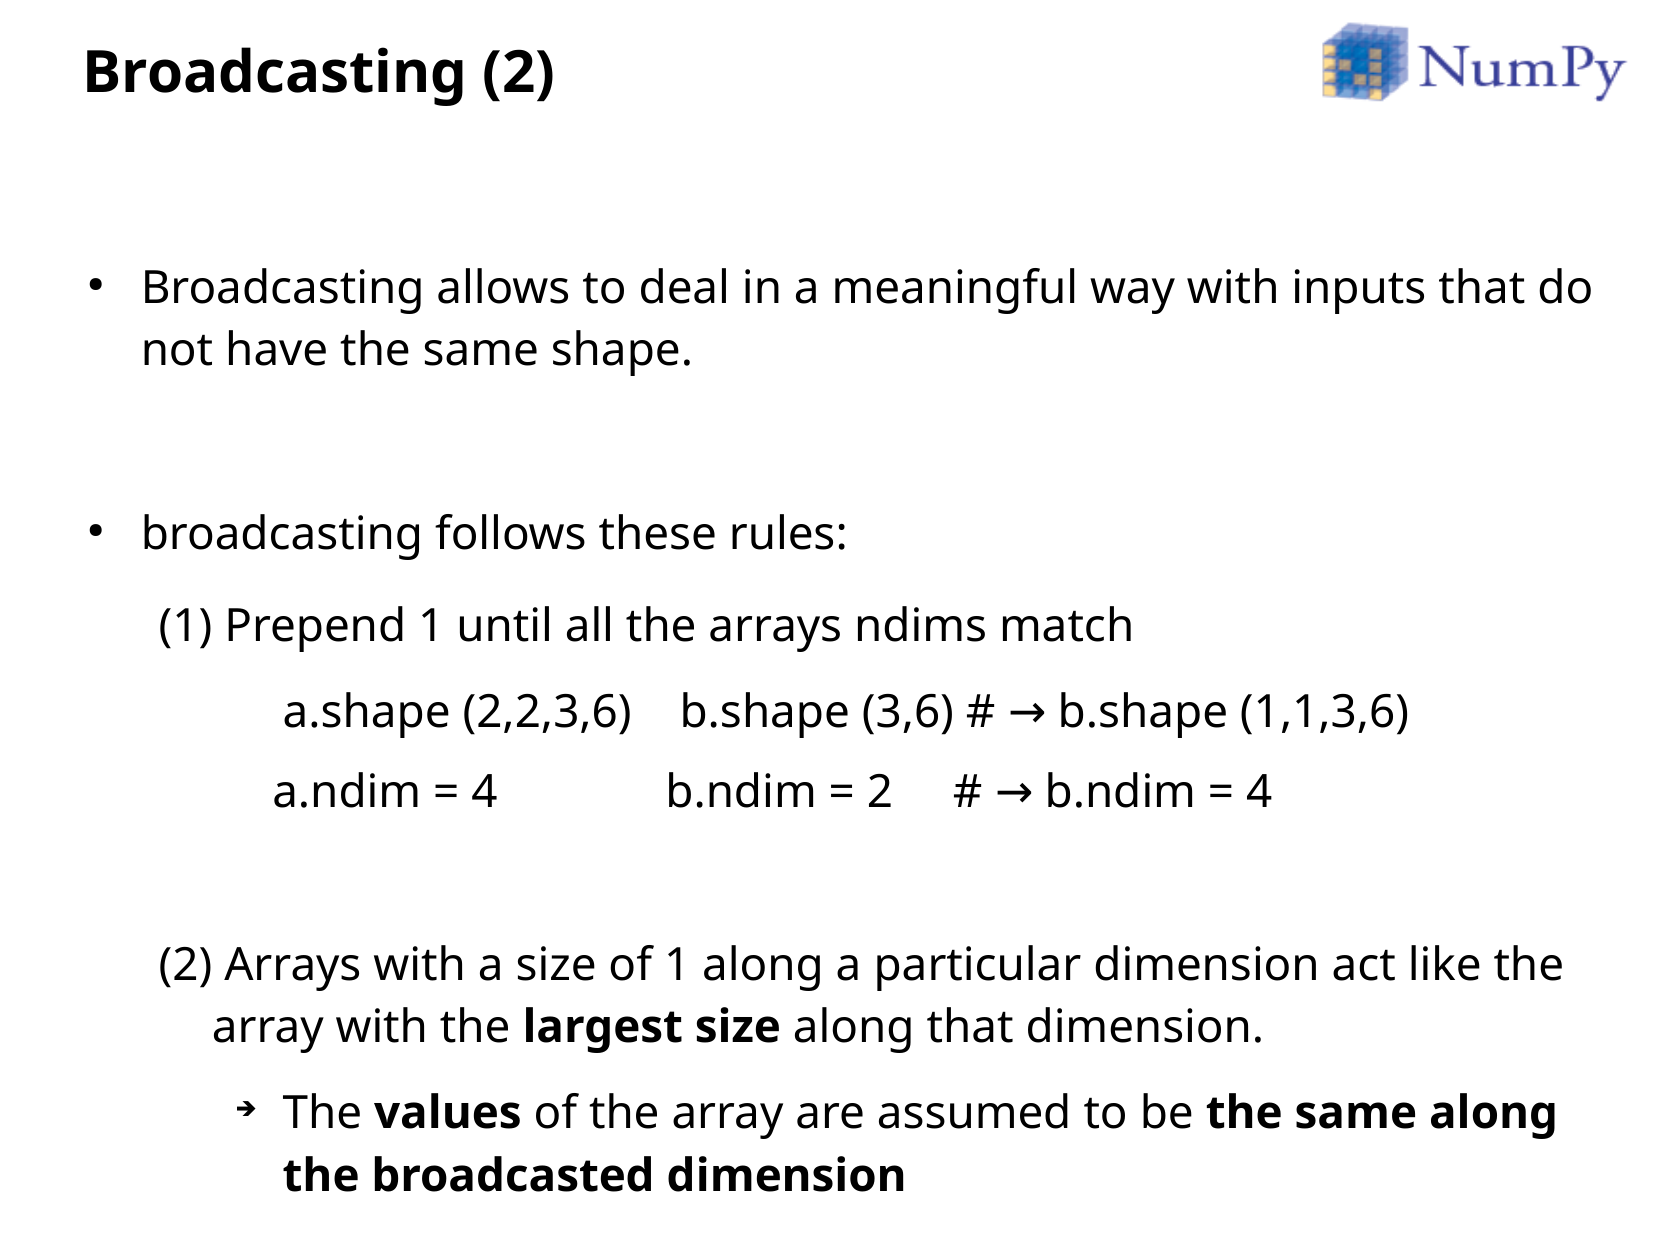

# Broadcasting (2)
Broadcasting allows to deal in a meaningful way with inputs that do not have the same shape.
broadcasting follows these rules:
 Prepend 1 until all the arrays ndims match
a.shape (2,2,3,6) b.shape (3,6) # → b.shape (1,1,3,6)
 a.ndim = 4 b.ndim = 2 # → b.ndim = 4
 Arrays with a size of 1 along a particular dimension act like the array with the largest size along that dimension.
The values of the array are assumed to be the same along the broadcasted dimension